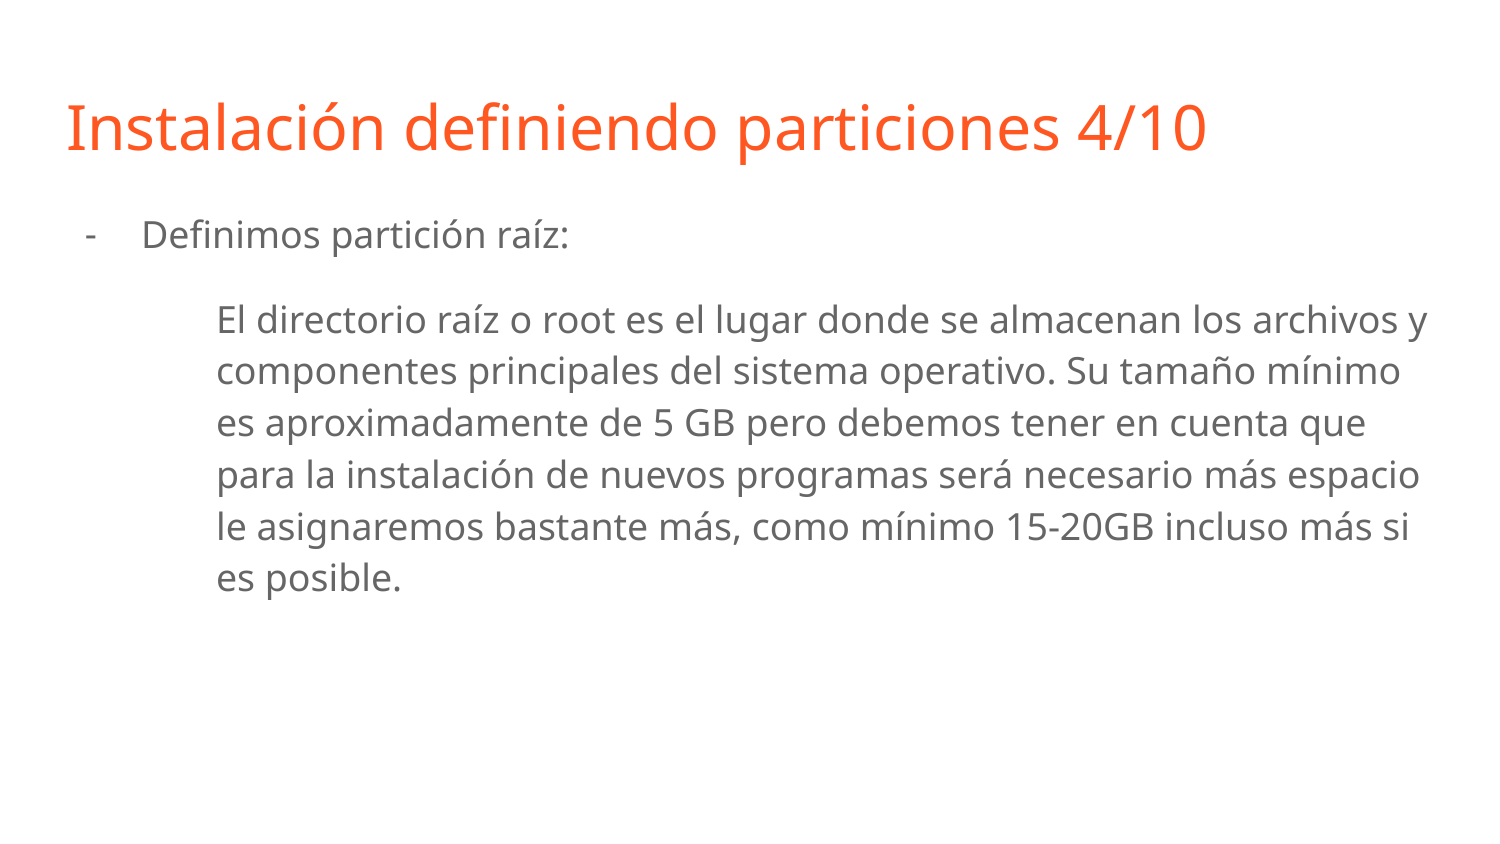

# Instalación definiendo particiones 4/10
Definimos partición raíz:
El directorio raíz o root es el lugar donde se almacenan los archivos y componentes principales del sistema operativo. Su tamaño mínimo es aproximadamente de 5 GB pero debemos tener en cuenta que para la instalación de nuevos programas será necesario más espacio le asignaremos bastante más, como mínimo 15-20GB incluso más si es posible.